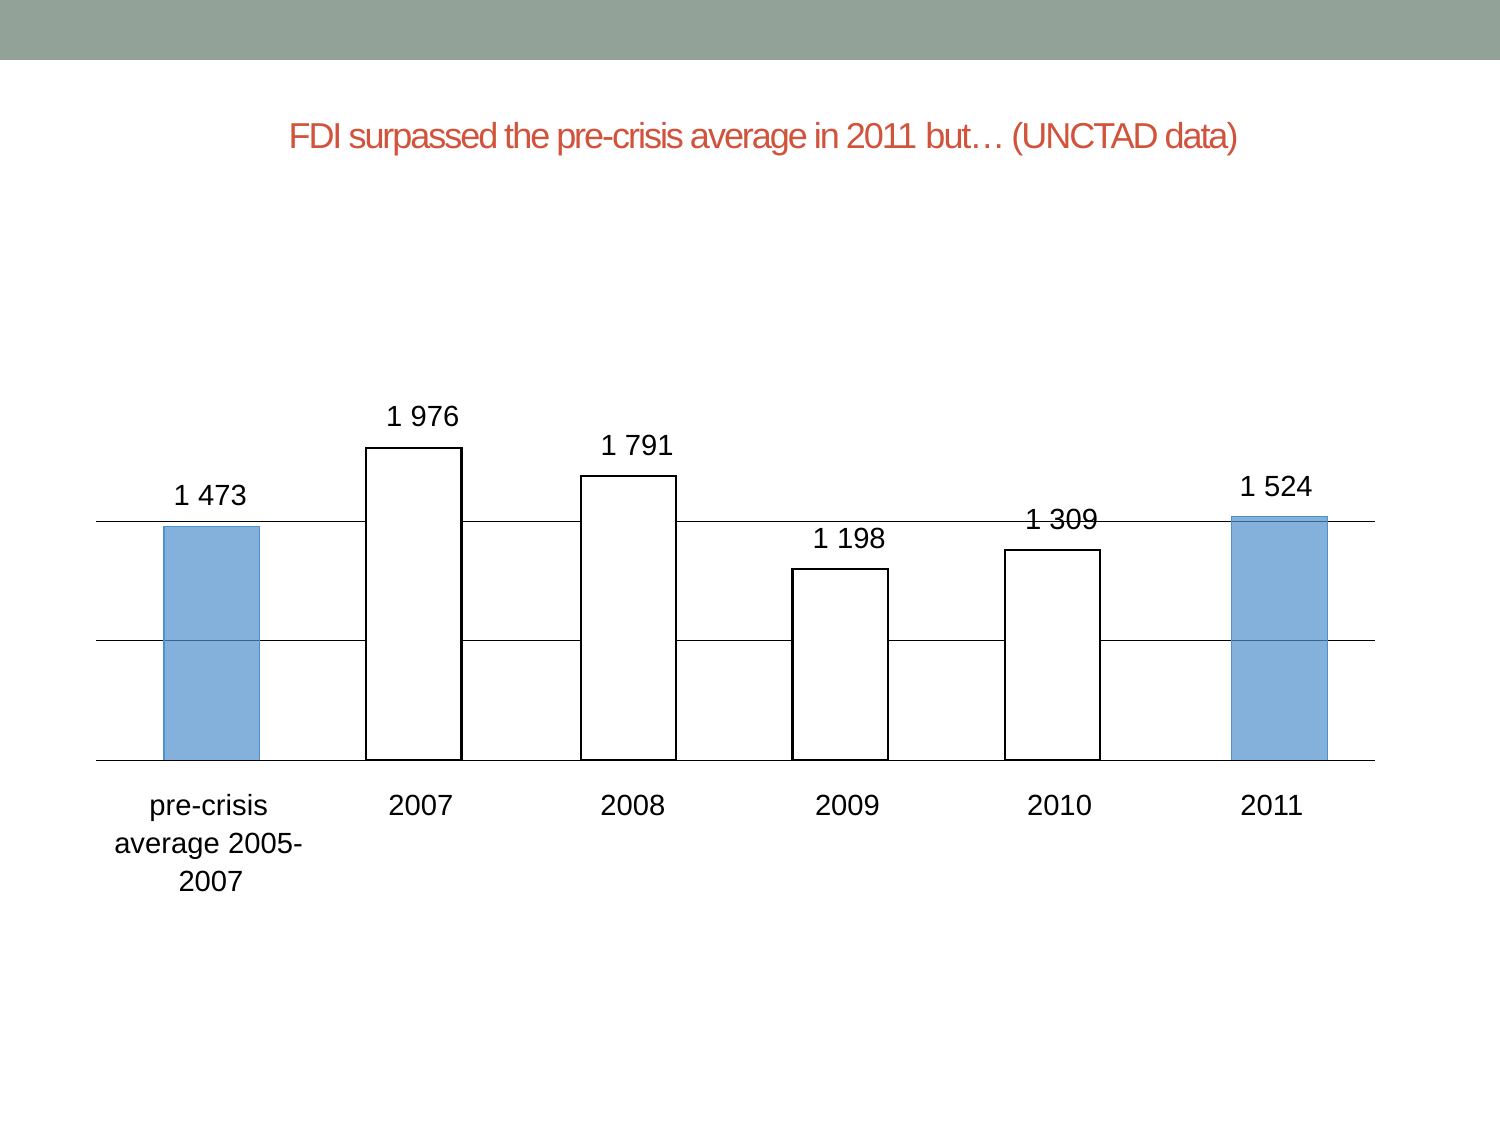

# FDI surpassed the pre-crisis average in 2011 but… (UNCTAD data)
 1 976
 1 791
 1 524
 1 473
 1 309
 1 198
pre-crisis
2007
2008
2009
2010
2011
average 2005-
2007